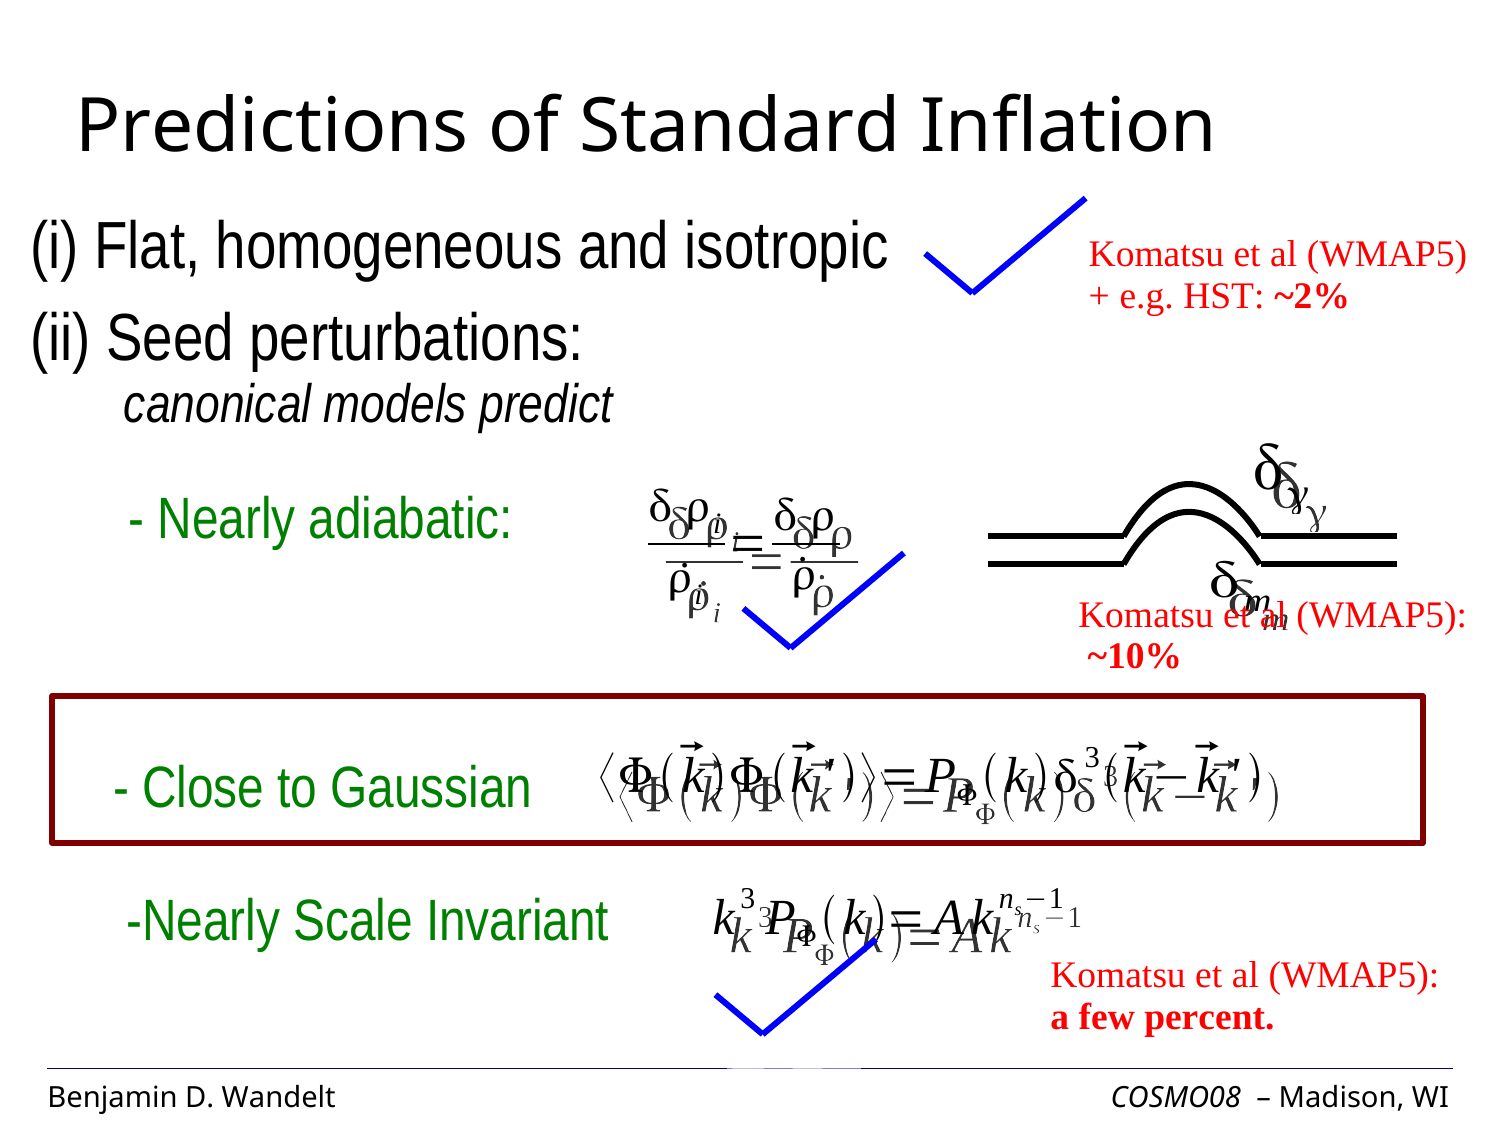

Predictions of Standard Inflation
# (i) Flat, homogeneous and isotropic
(ii) Seed perturbations:
Komatsu et al (WMAP5)
+ e.g. HST: ~2%
canonical models predict
 - Nearly adiabatic:
- Close to Gaussian
 -Nearly Scale Invariant
Komatsu et al (WMAP5):
 ~10%
Komatsu et al (WMAP5):
a few percent.
August 2, 2008